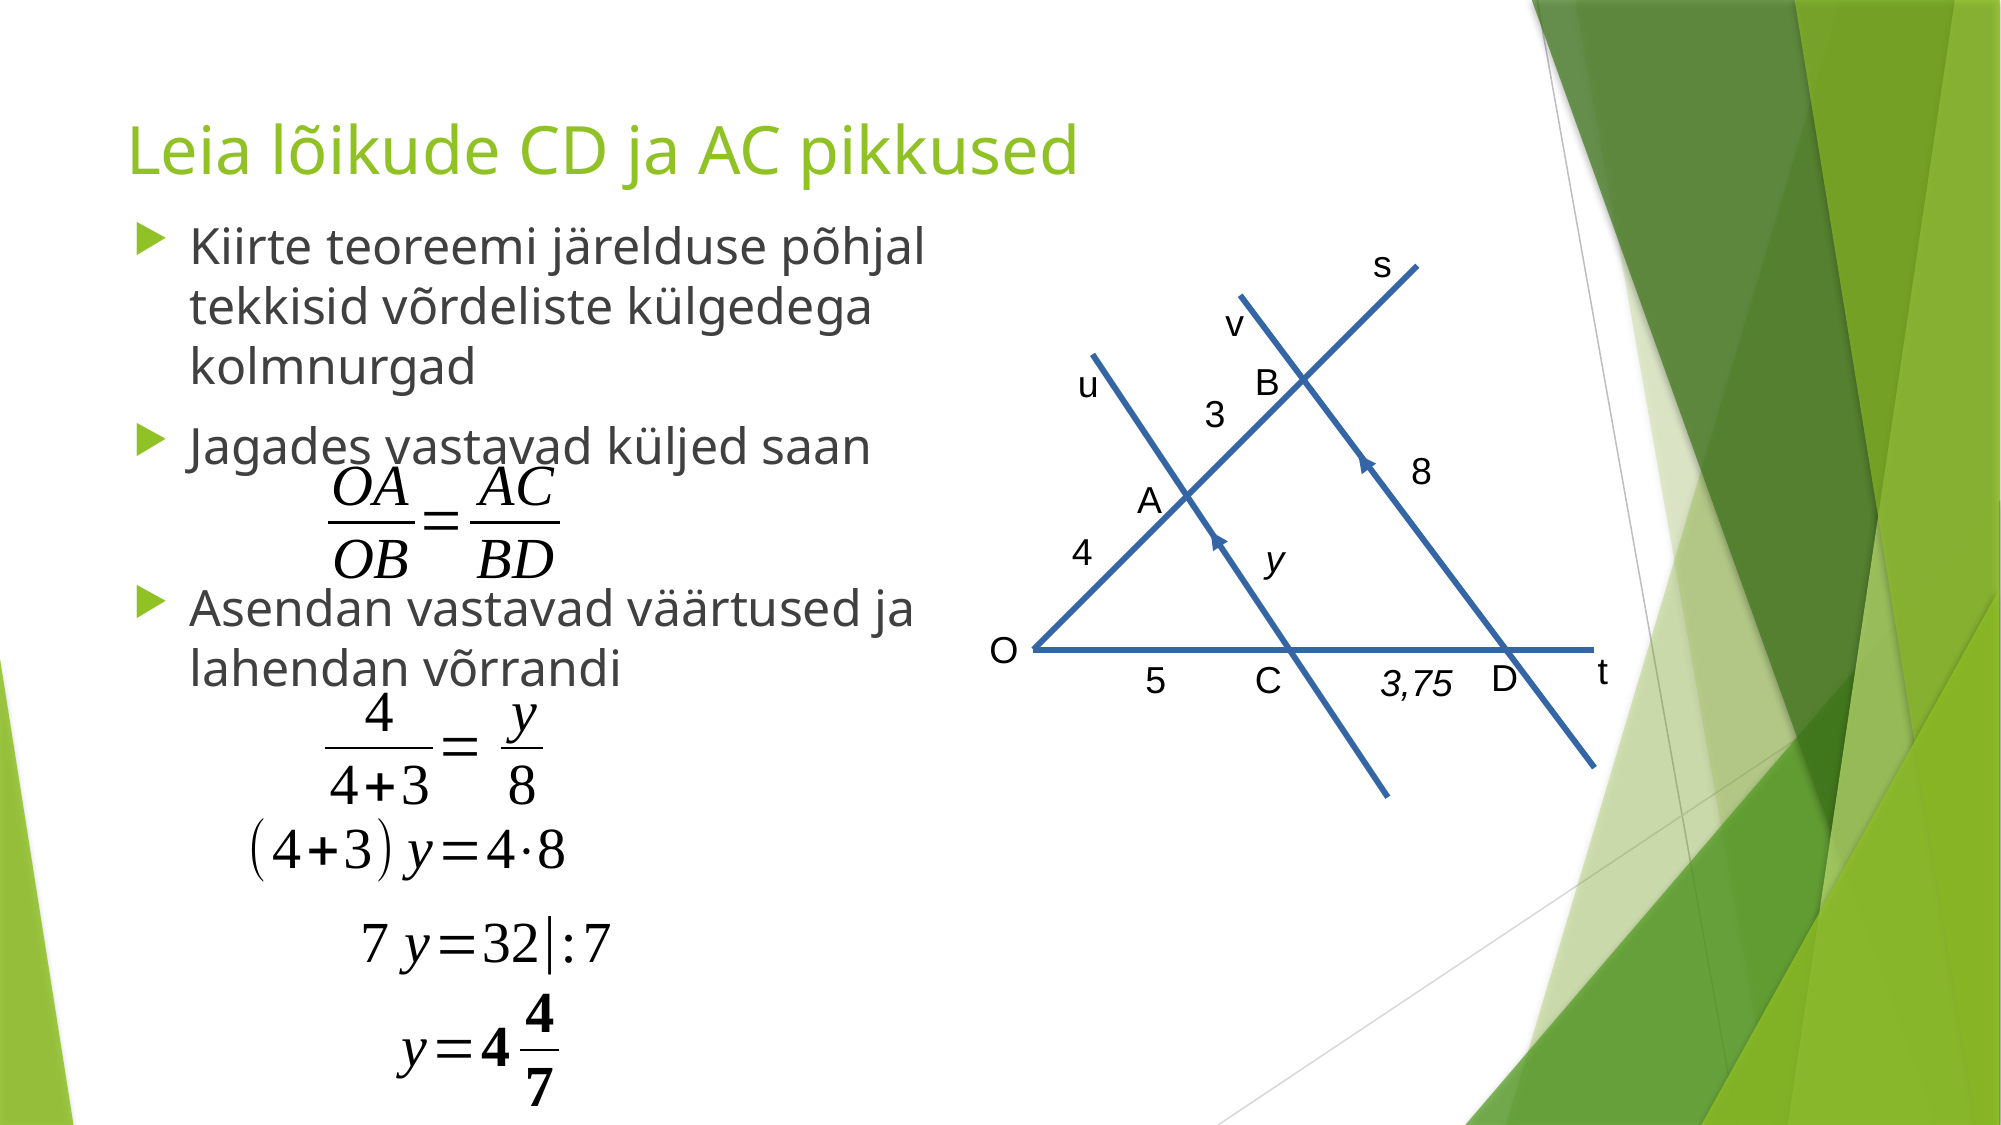

# Leia lõikude CD ja AC pikkused
Kiirte teoreemi järelduse põhjal tekkisid võrdeliste külgedega kolmnurgad
Jagades vastavad küljed saan
Asendan vastavad väärtused ja lahendan võrrandi
s
v
B
u
3
8
A
4
y
O
t
D
5
C
3,75